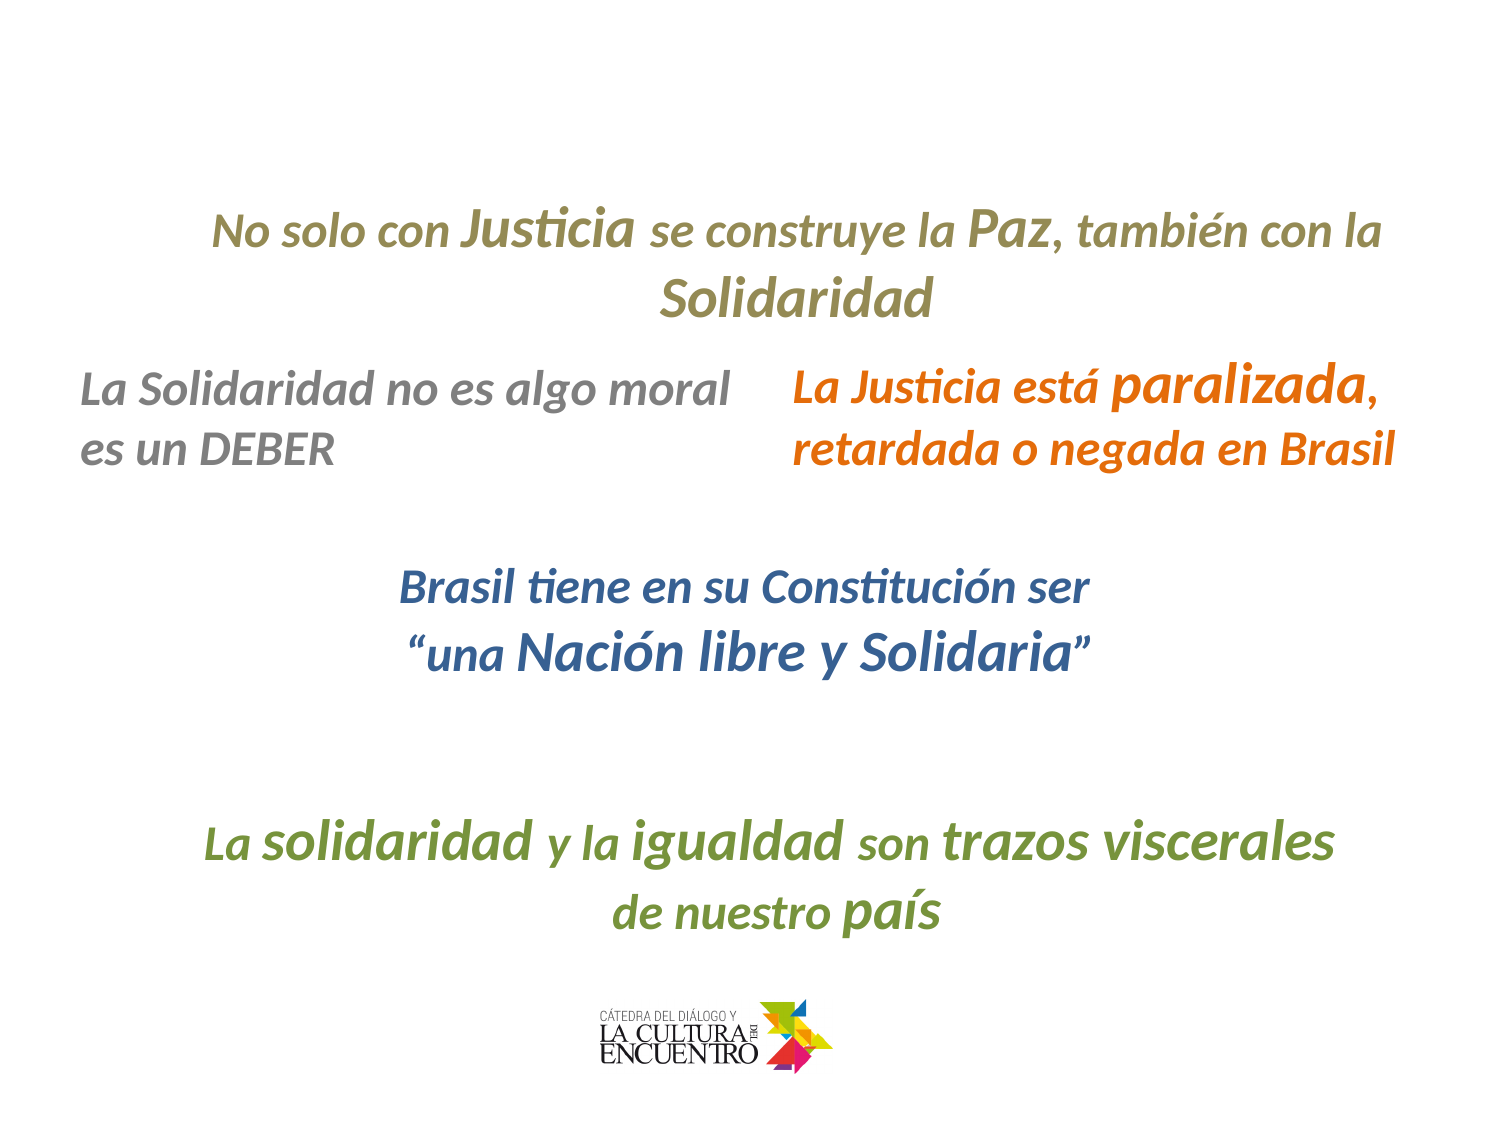

No solo con Justicia se construye la Paz, también con la Solidaridad
La Justicia está paralizada, retardada o negada en Brasil
La Solidaridad no es algo moral es un DEBER
Brasil tiene en su Constitución ser
“una Nación libre y Solidaria”
La solidaridad y la igualdad son trazos viscerales
 de nuestro país